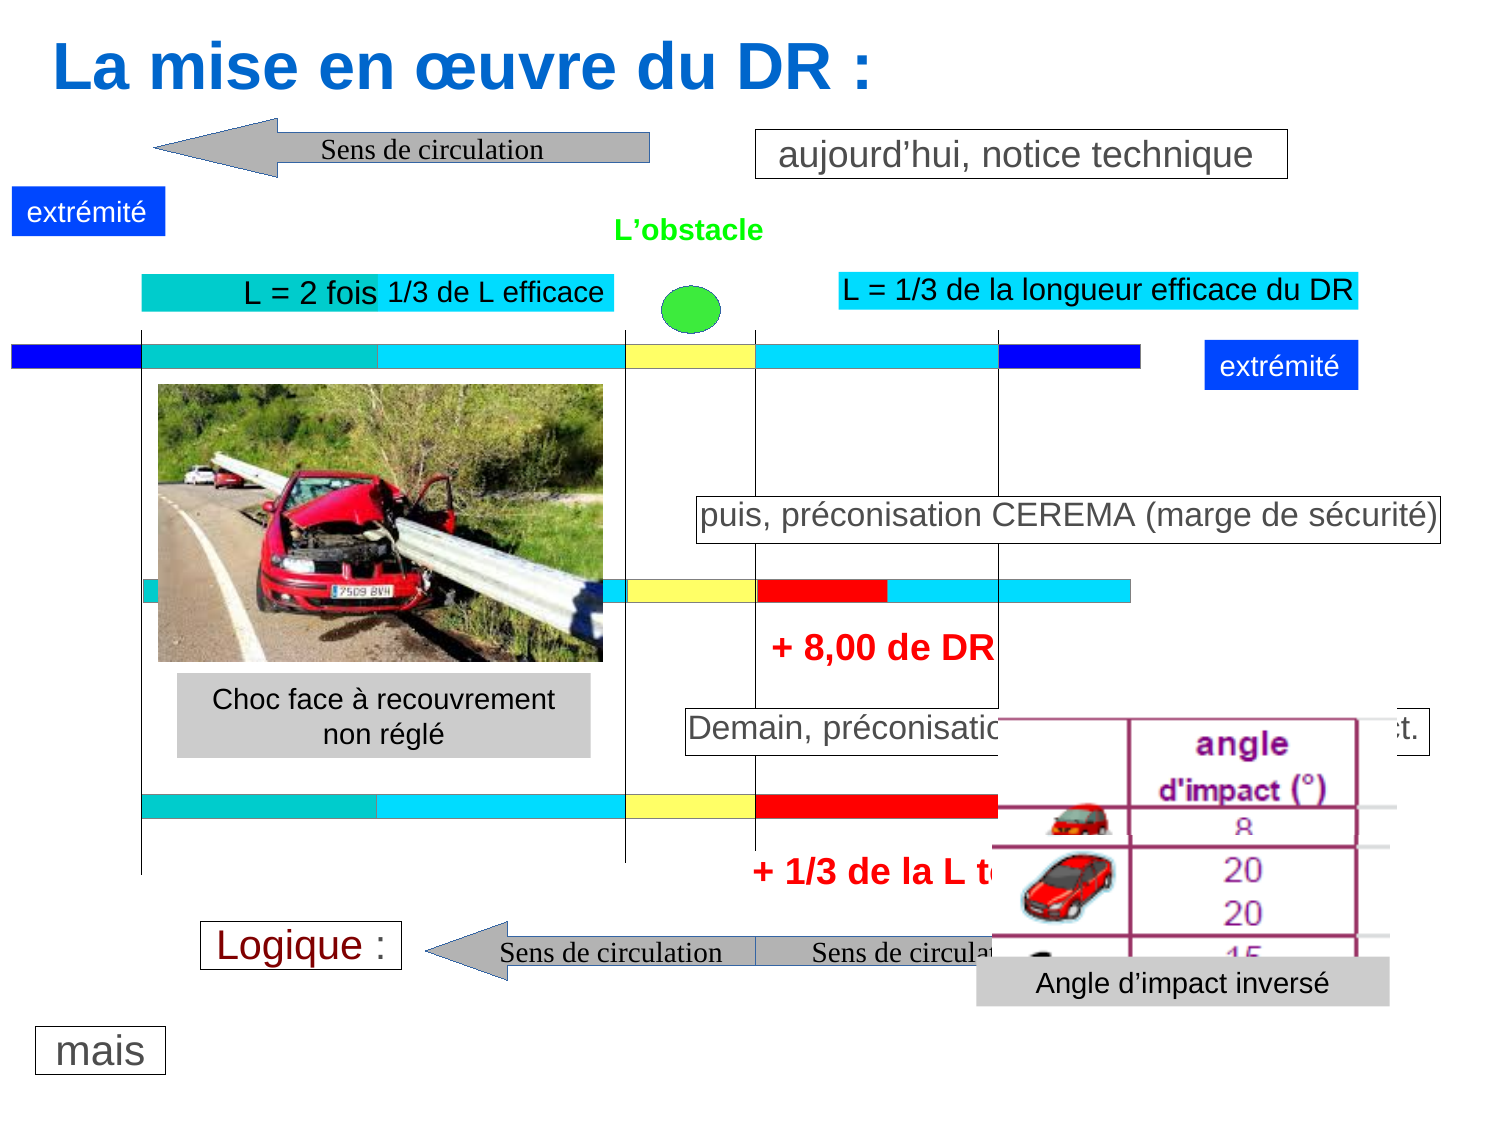

La mise en œuvre du DR :
Sens de circulation
aujourd’hui, notice technique
extrémité
# L’obstacle
L = 1/3 de la longueur efficace du DR
L = 2 fois
 1/3 de L efficace
extrémité
puis, préconisation CEREMA (marge de sécurité)
+ 8,00 de DR
Choc face à recouvrement non réglé
Demain, préconisation CEREMA sur RD bidirect.
+ 1/3 de la L testée du DR
Logique :
Sens de circulation
Sens de circulation
Angle d’impact inversé
mais